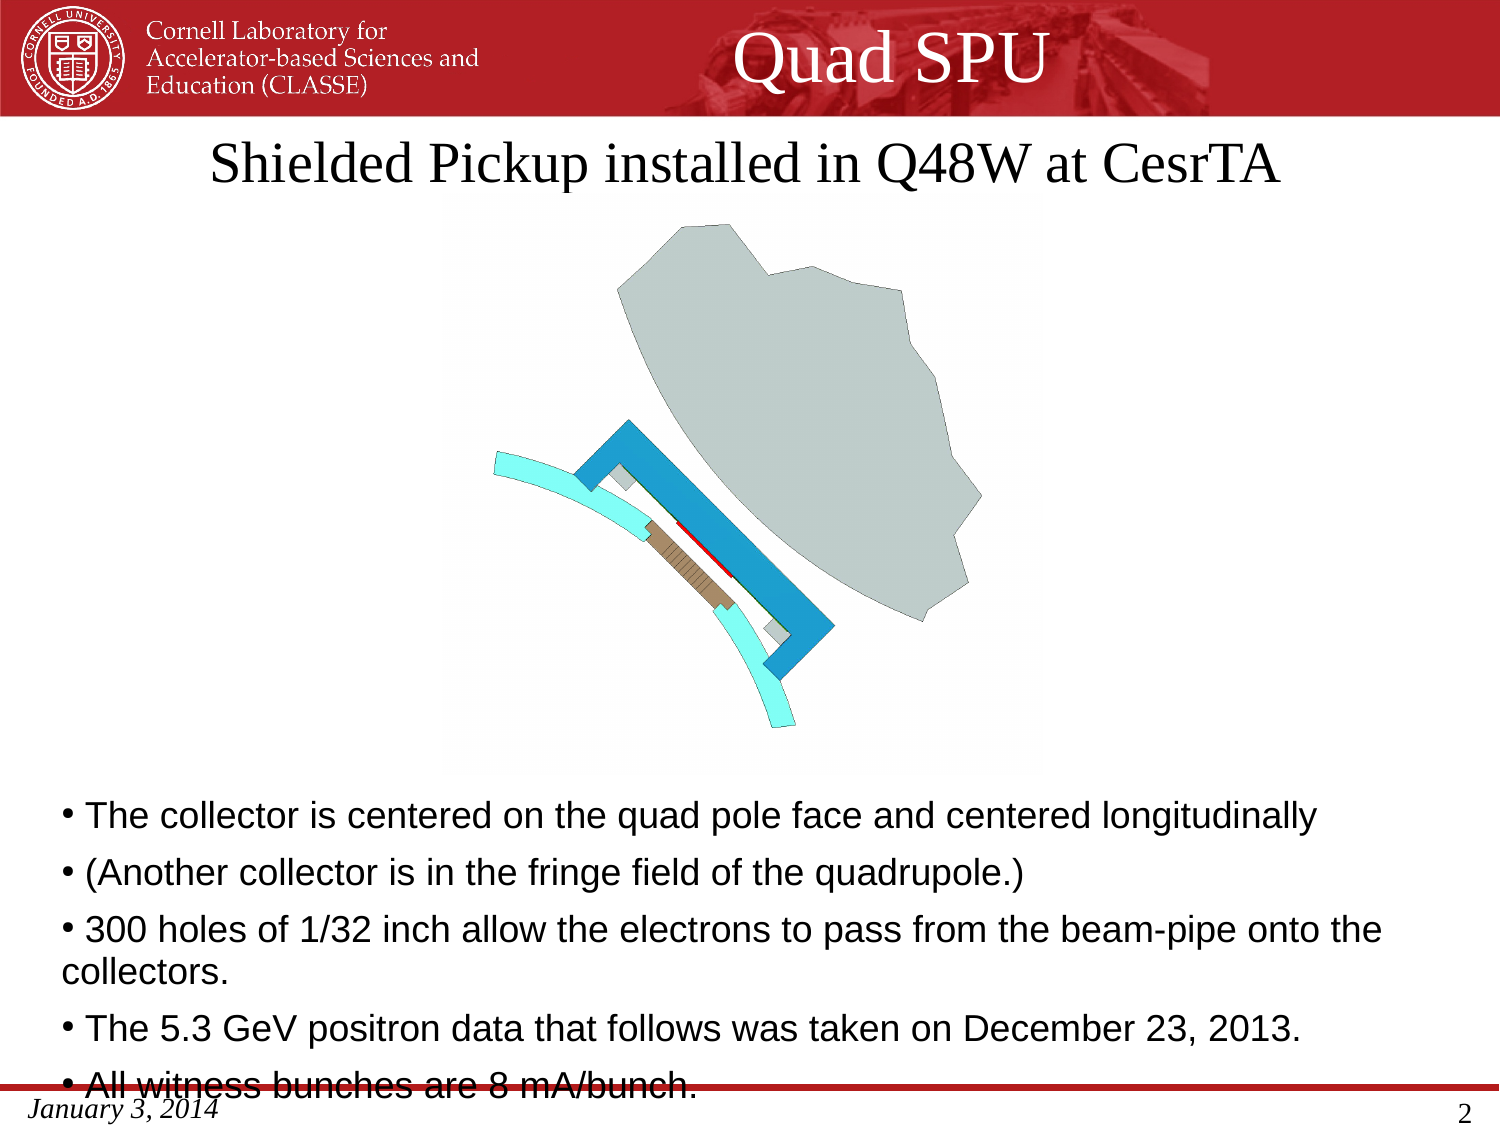

Quad SPU
#
Shielded Pickup installed in Q48W at CesrTA
 The collector is centered on the quad pole face and centered longitudinally
 (Another collector is in the fringe field of the quadrupole.)
 300 holes of 1/32 inch allow the electrons to pass from the beam-pipe onto the collectors.
 The 5.3 GeV positron data that follows was taken on December 23, 2013.
 All witness bunches are 8 mA/bunch.
January 3, 2014